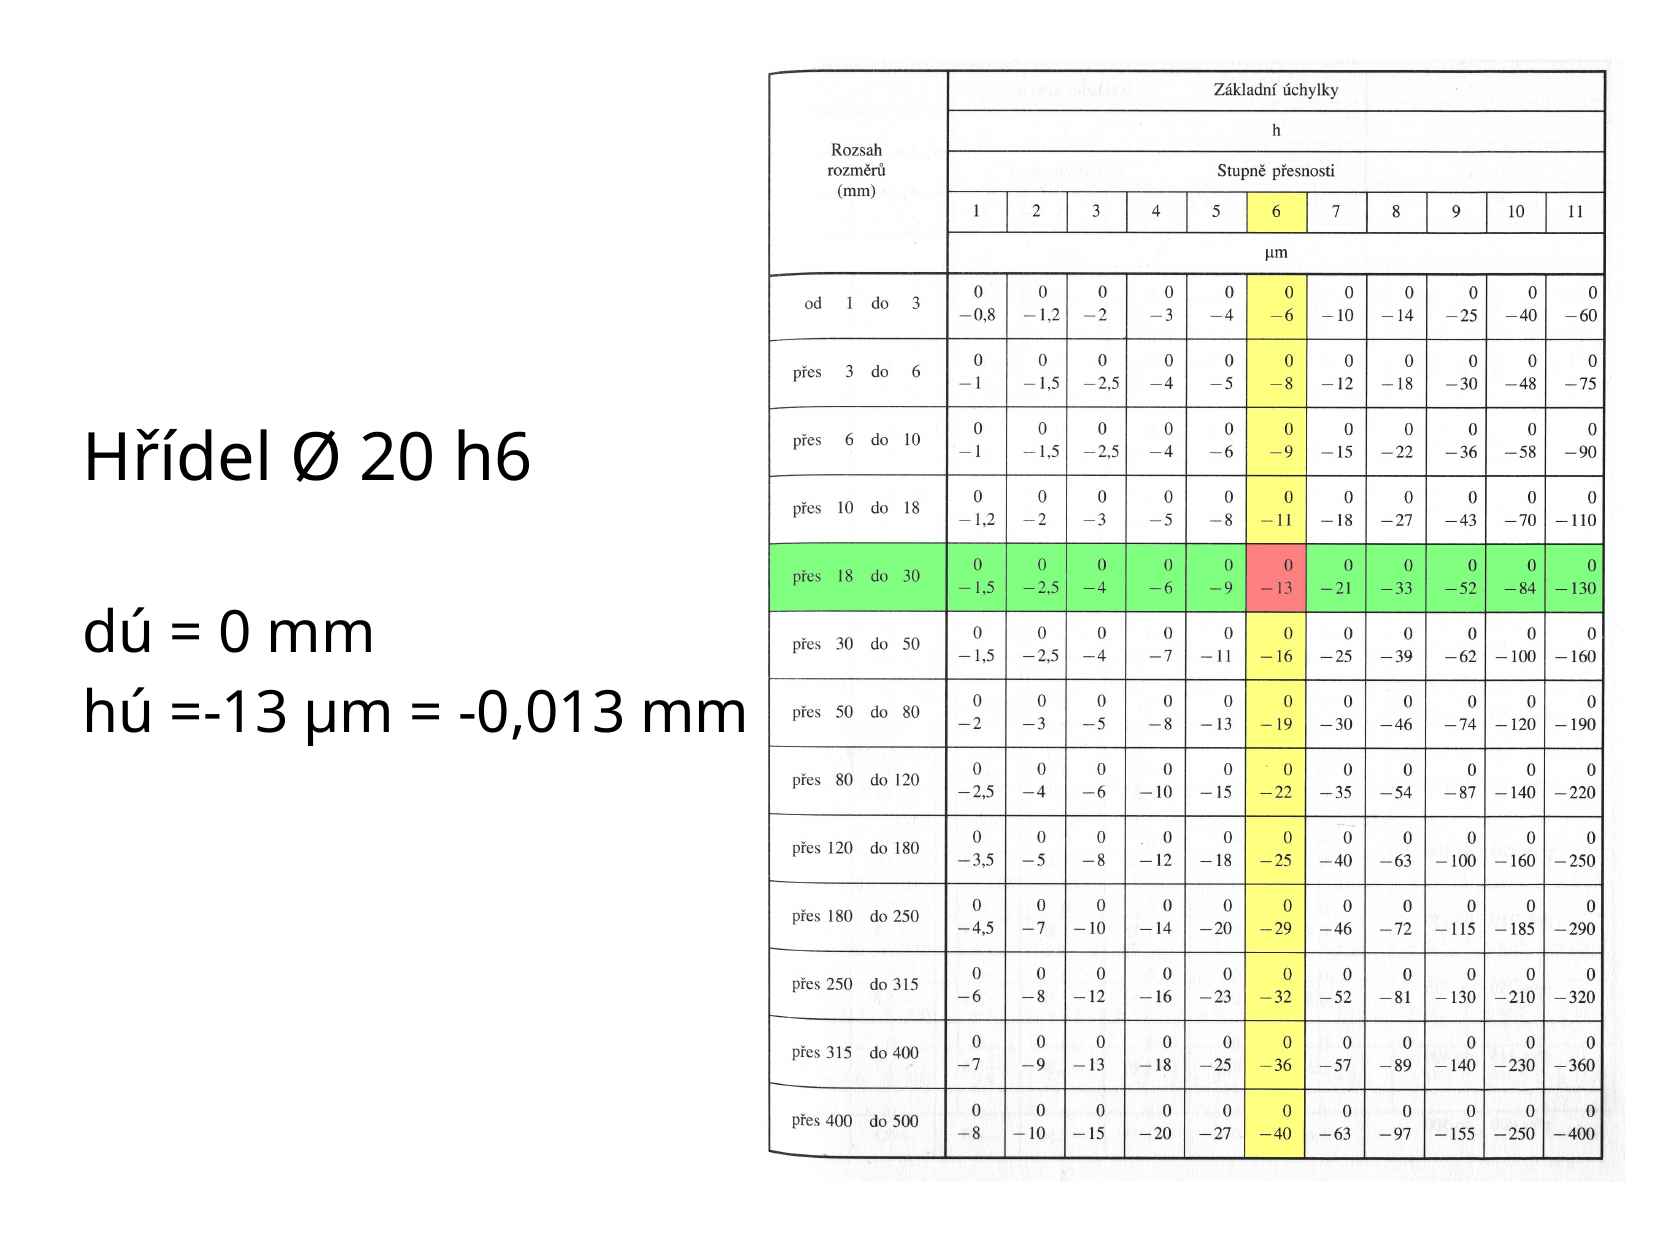

# Hřídel Ø 20 h6
dú = 0 mm
hú =-13 μm = -0,013 mm